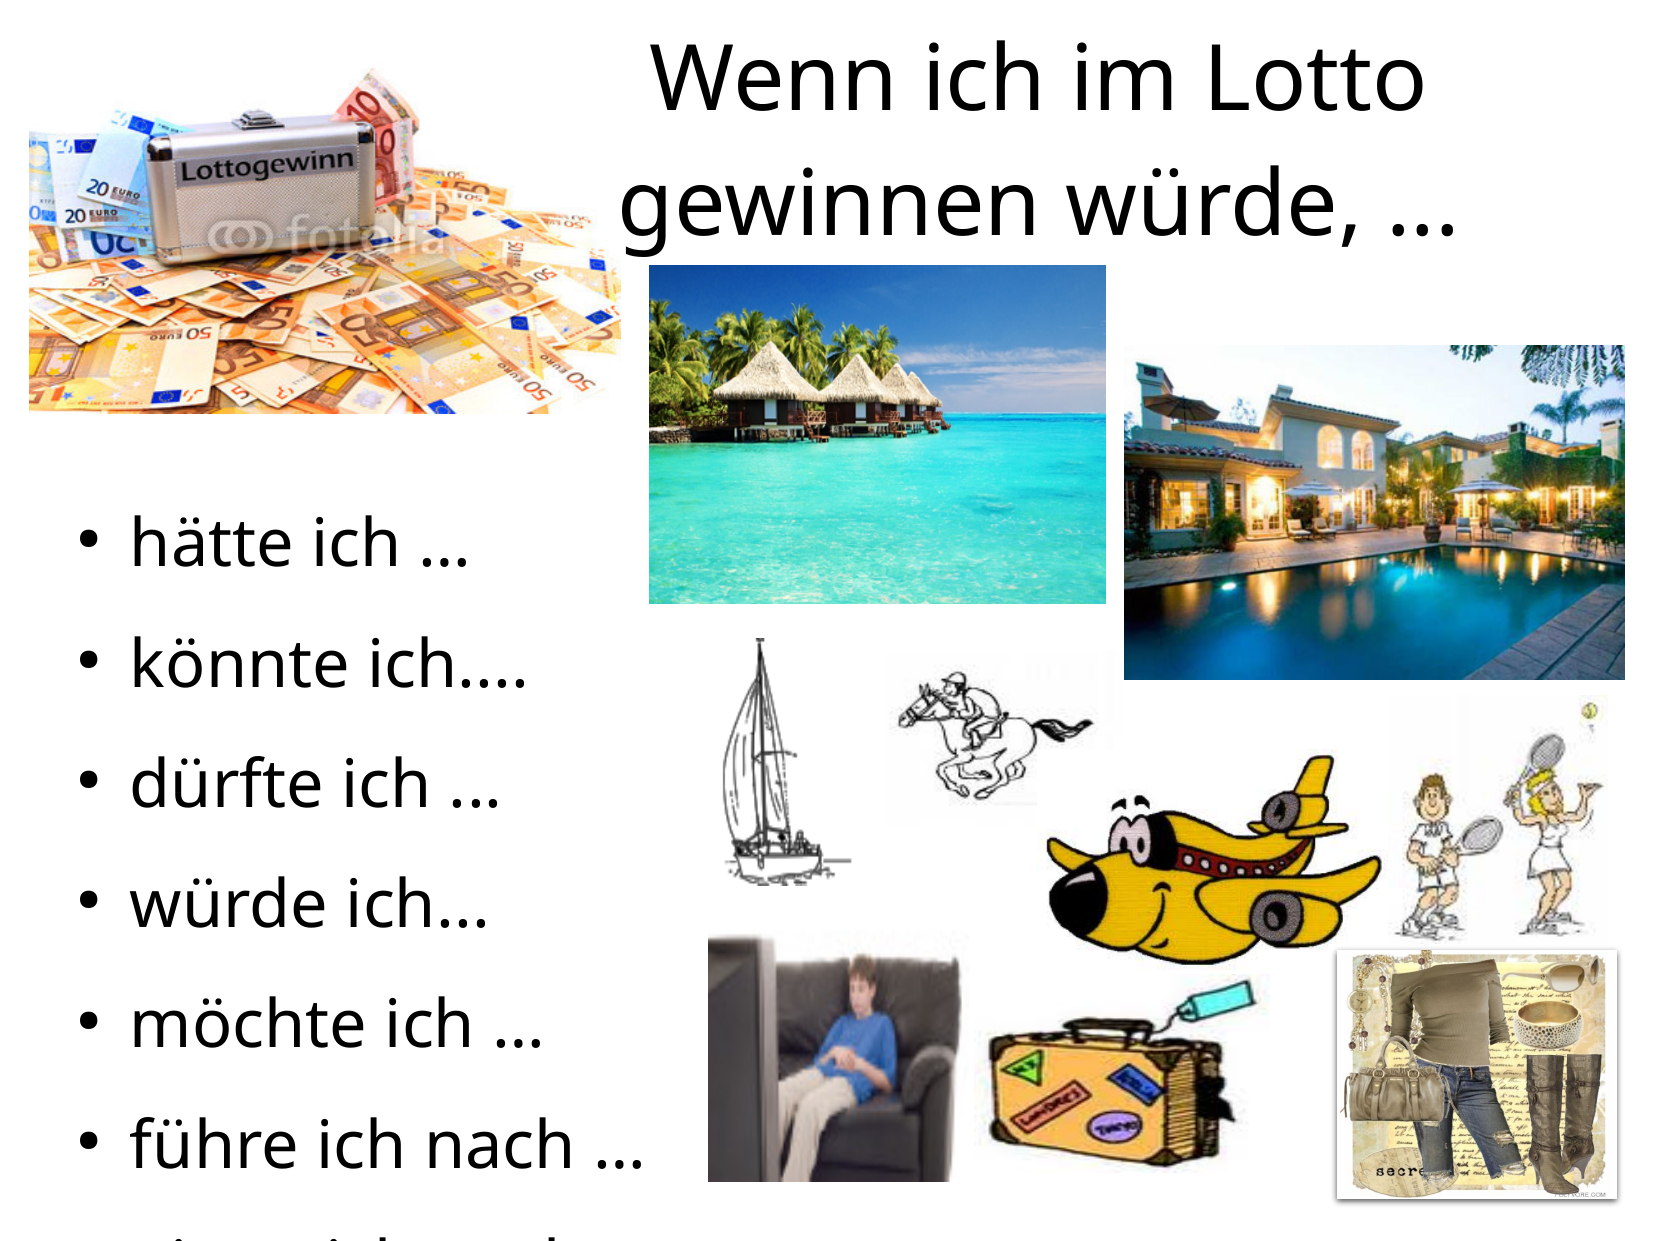

# Wenn ich im Lotto gewinnen würde, ...
hätte ich …
könnte ich....
dürfte ich ...
würde ich...
möchte ich …
führe ich nach …
ginge ich nach …